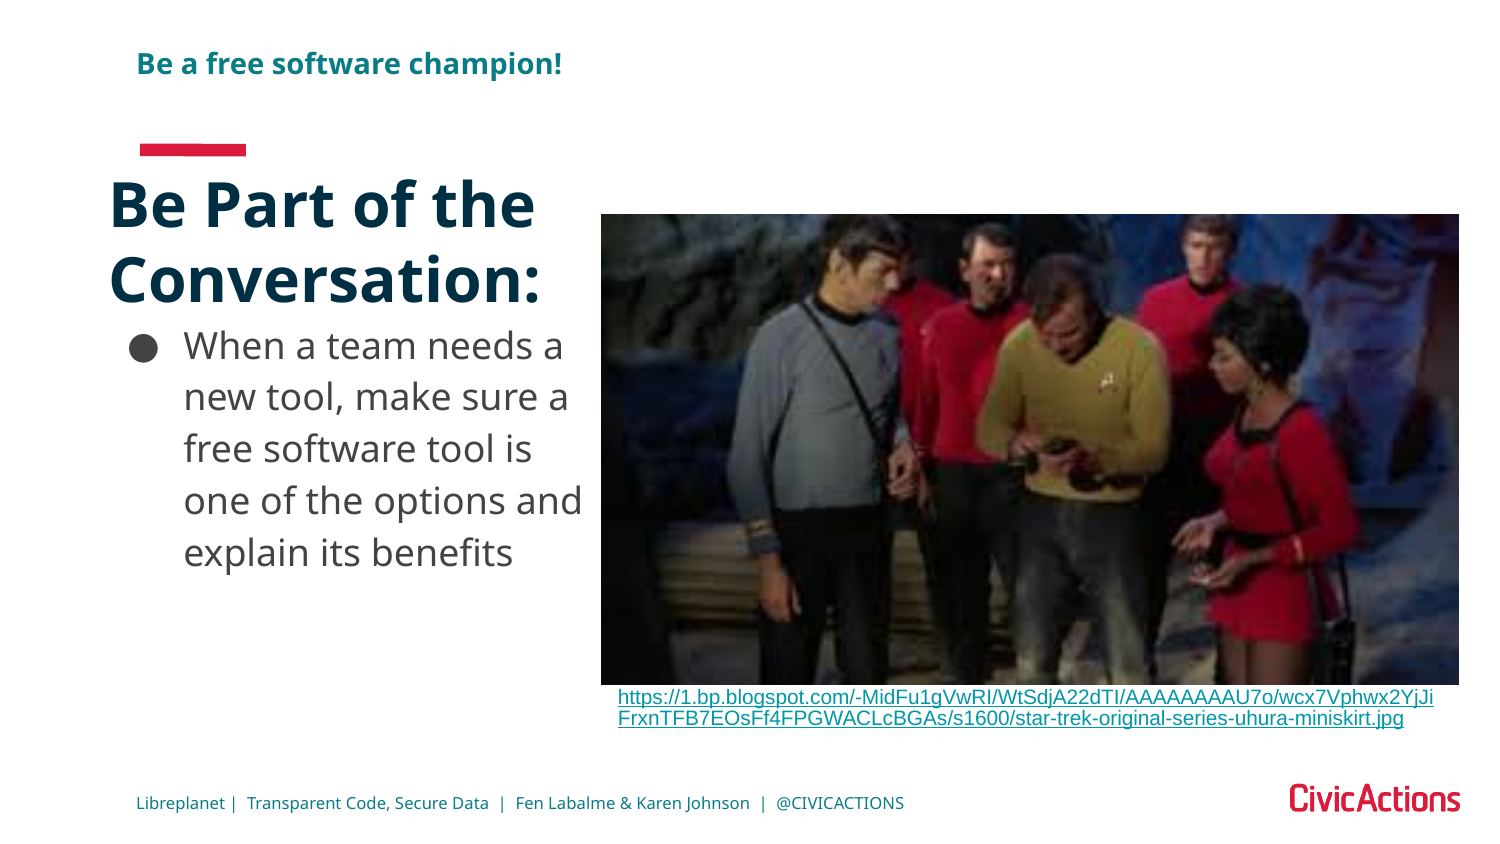

# Be a free software champion!
Be Part of the Conversation:
When a team needs a new tool, make sure a free software tool is one of the options and explain its benefits
https://1.bp.blogspot.com/-MidFu1gVwRI/WtSdjA22dTI/AAAAAAAAU7o/wcx7Vphwx2YjJiFrxnTFB7EOsFf4FPGWACLcBGAs/s1600/star-trek-original-series-uhura-miniskirt.jpg
Libreplanet | Transparent Code, Secure Data | Fen Labalme & Karen Johnson | @CIVICACTIONS